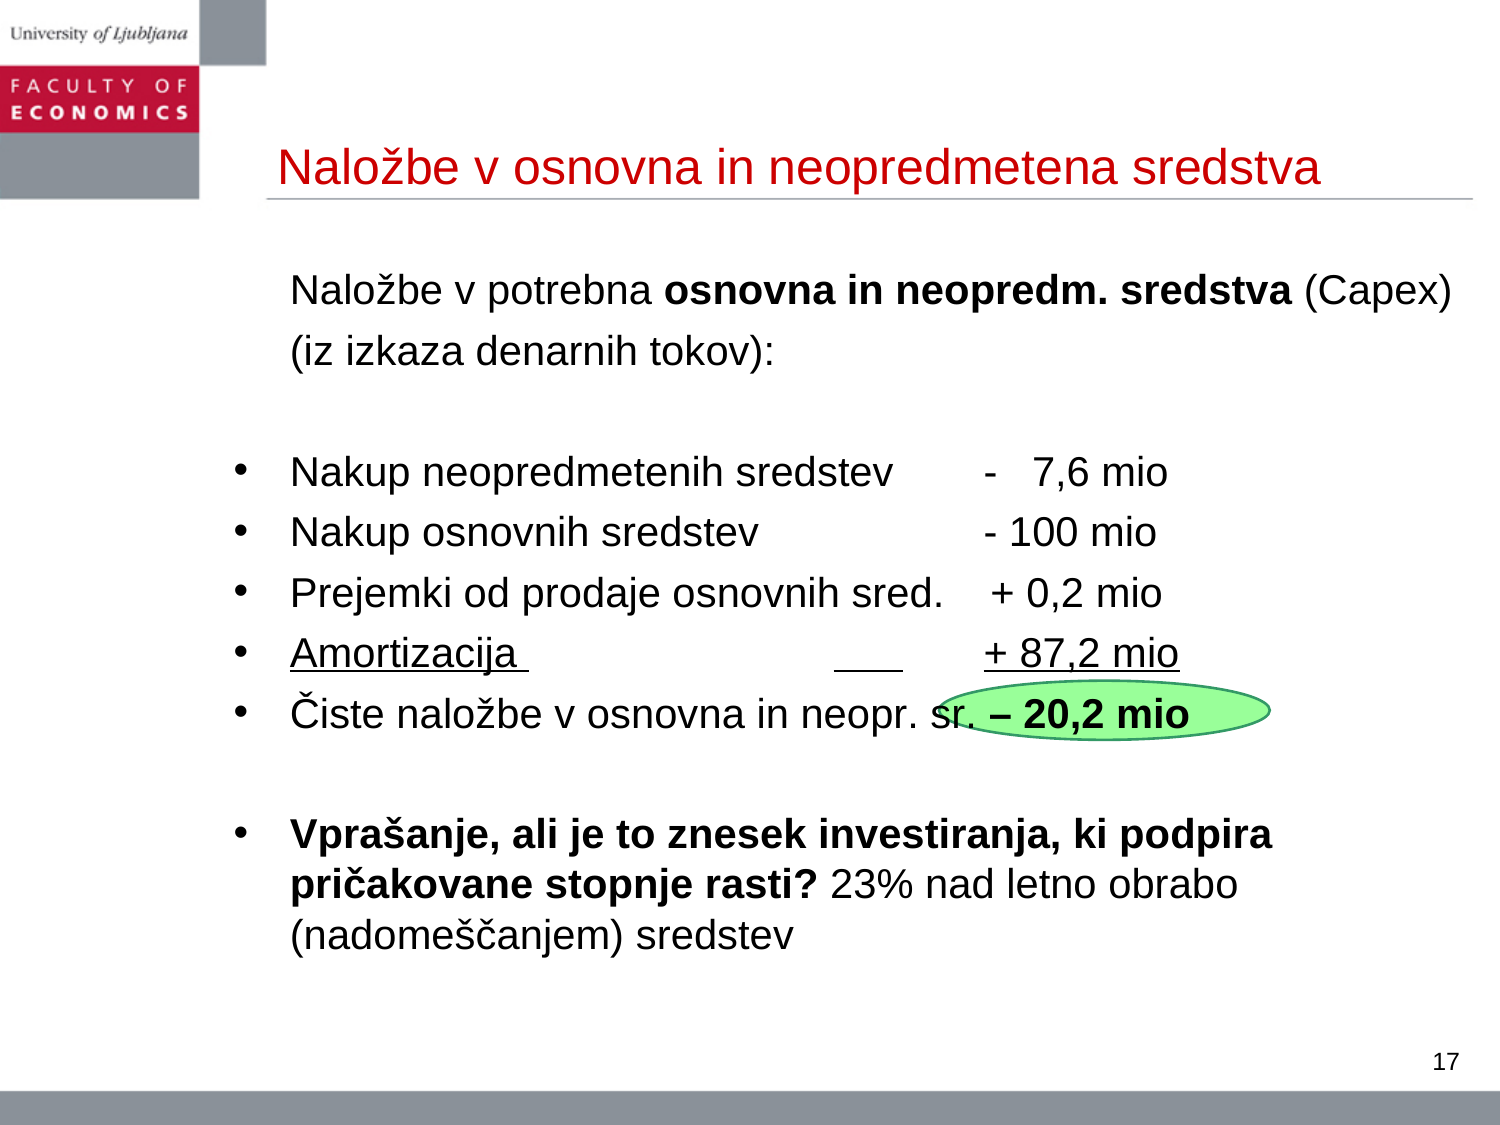

Naložbe v osnovna in neopredmetena sredstva
# Naložbe v potrebna osnovna in neopredm. sredstva (Capex)
	(iz izkaza denarnih tokov):
Nakup neopredmetenih sredstev 	- 7,6 mio
Nakup osnovnih sredstev 	 	- 100 mio
Prejemki od prodaje osnovnih sred. + 0,2 mio
Amortizacija 			 	+ 87,2 mio
Čiste naložbe v osnovna in neopr. sr. – 20,2 mio
Vprašanje, ali je to znesek investiranja, ki podpira pričakovane stopnje rasti? 23% nad letno obrabo (nadomeščanjem) sredstev